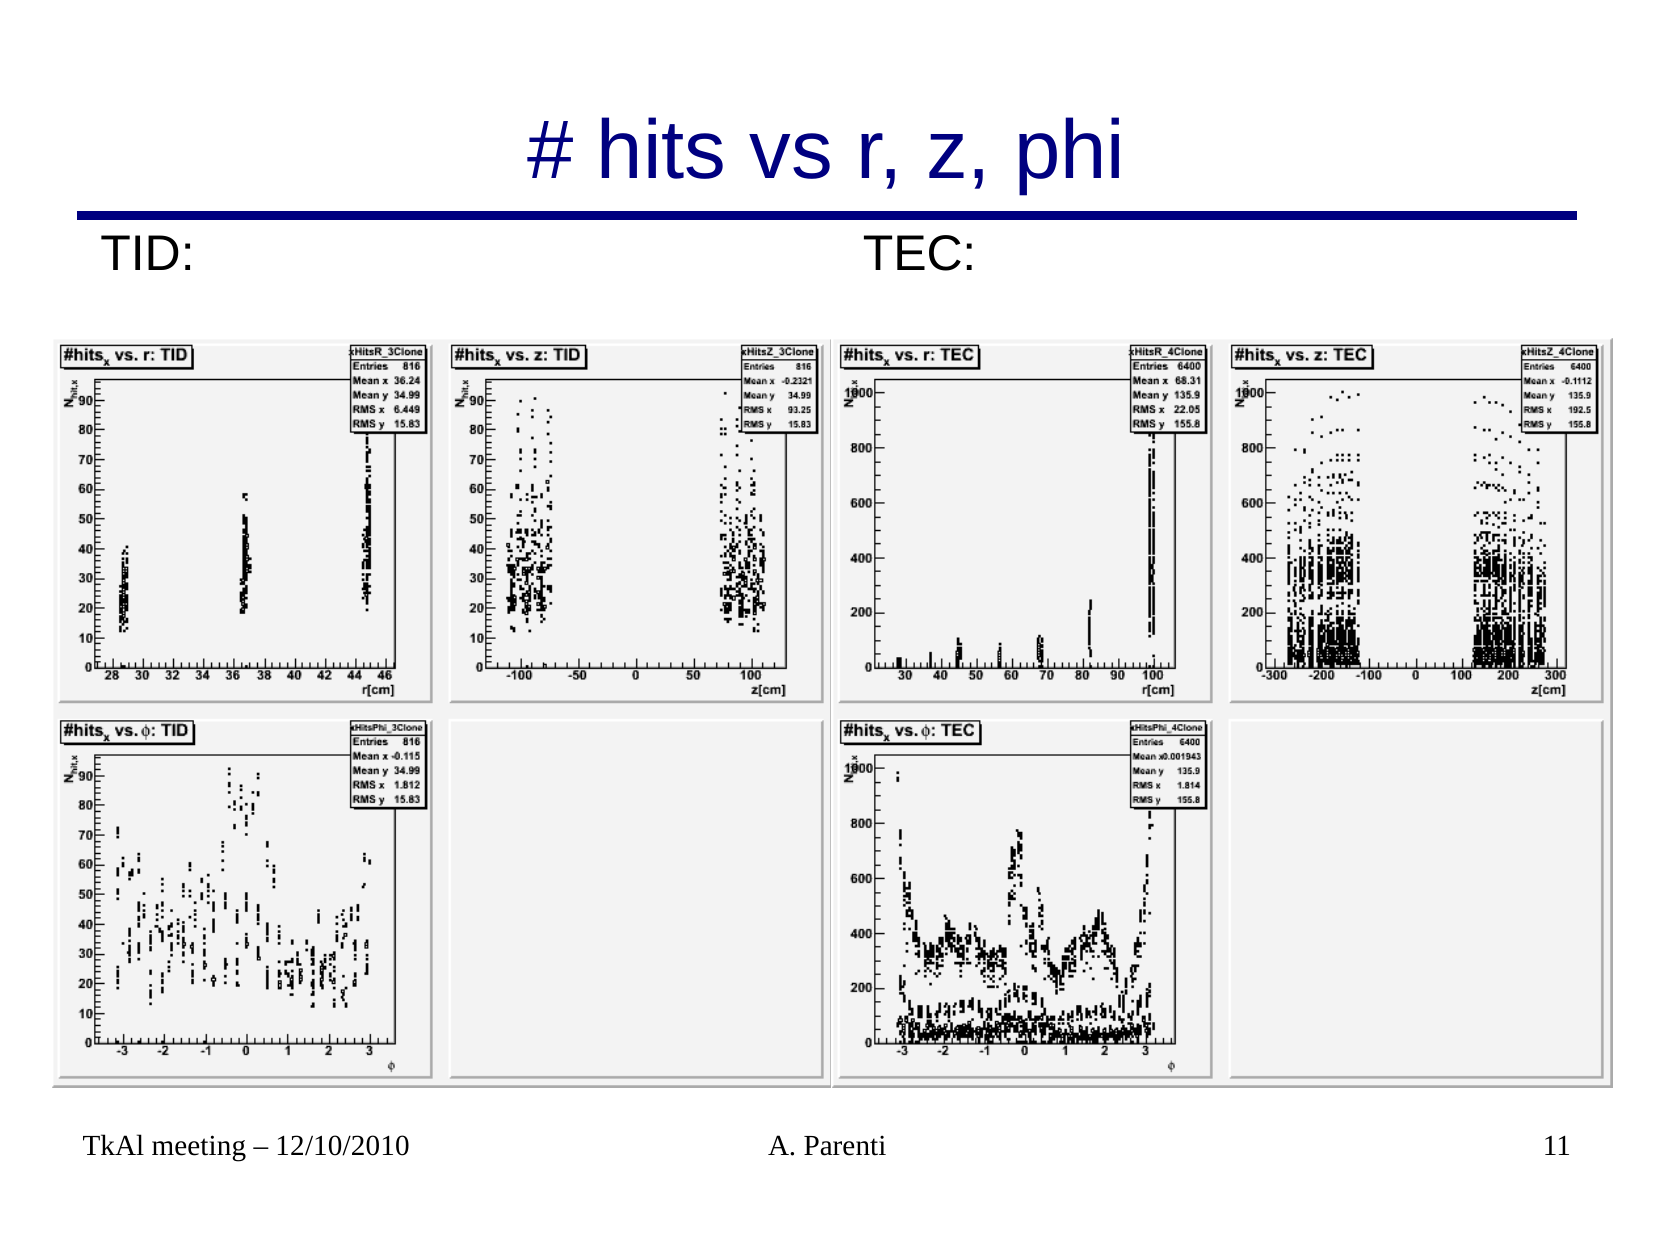

# # hits vs r, z, phi
TID:
TEC:
11